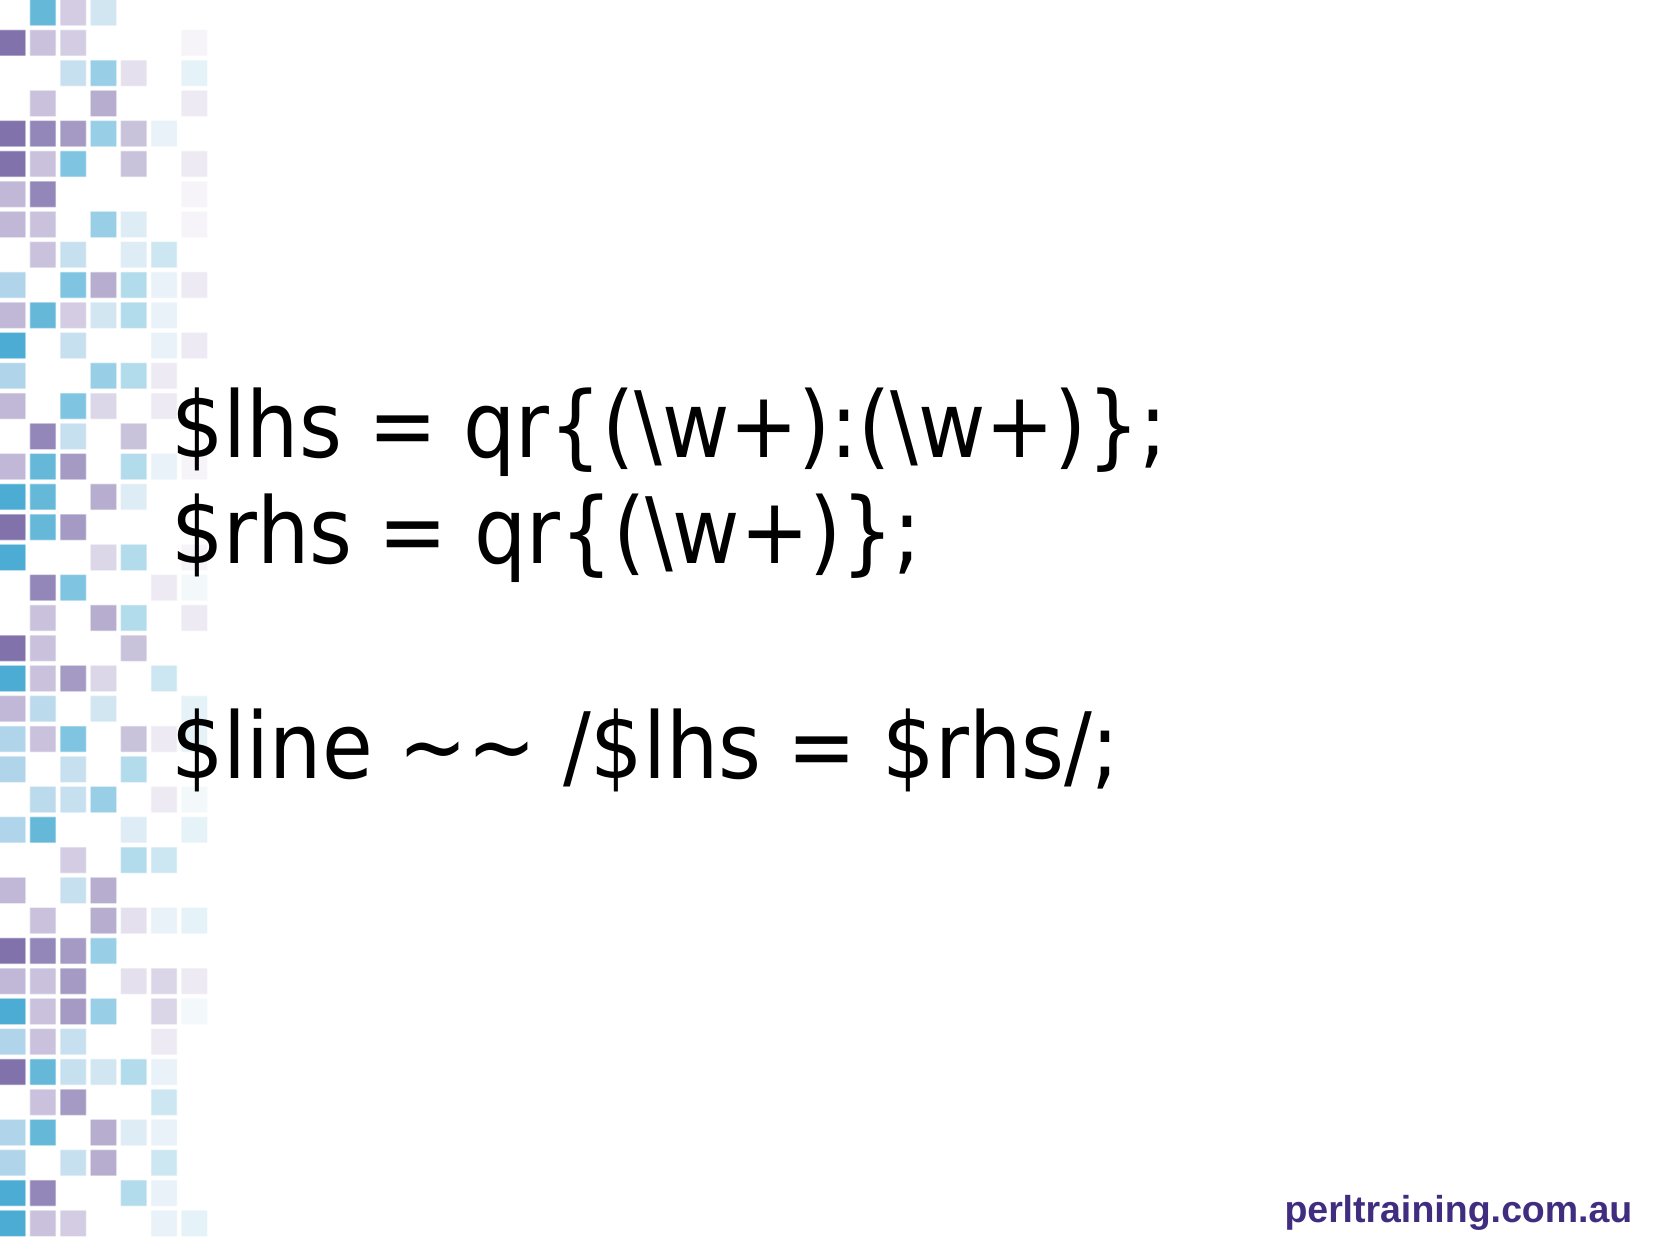

# $lhs = qr{(\w+):(\w+)}; $rhs = qr{(\w+)}; $line ~~ /$lhs = $rhs/;